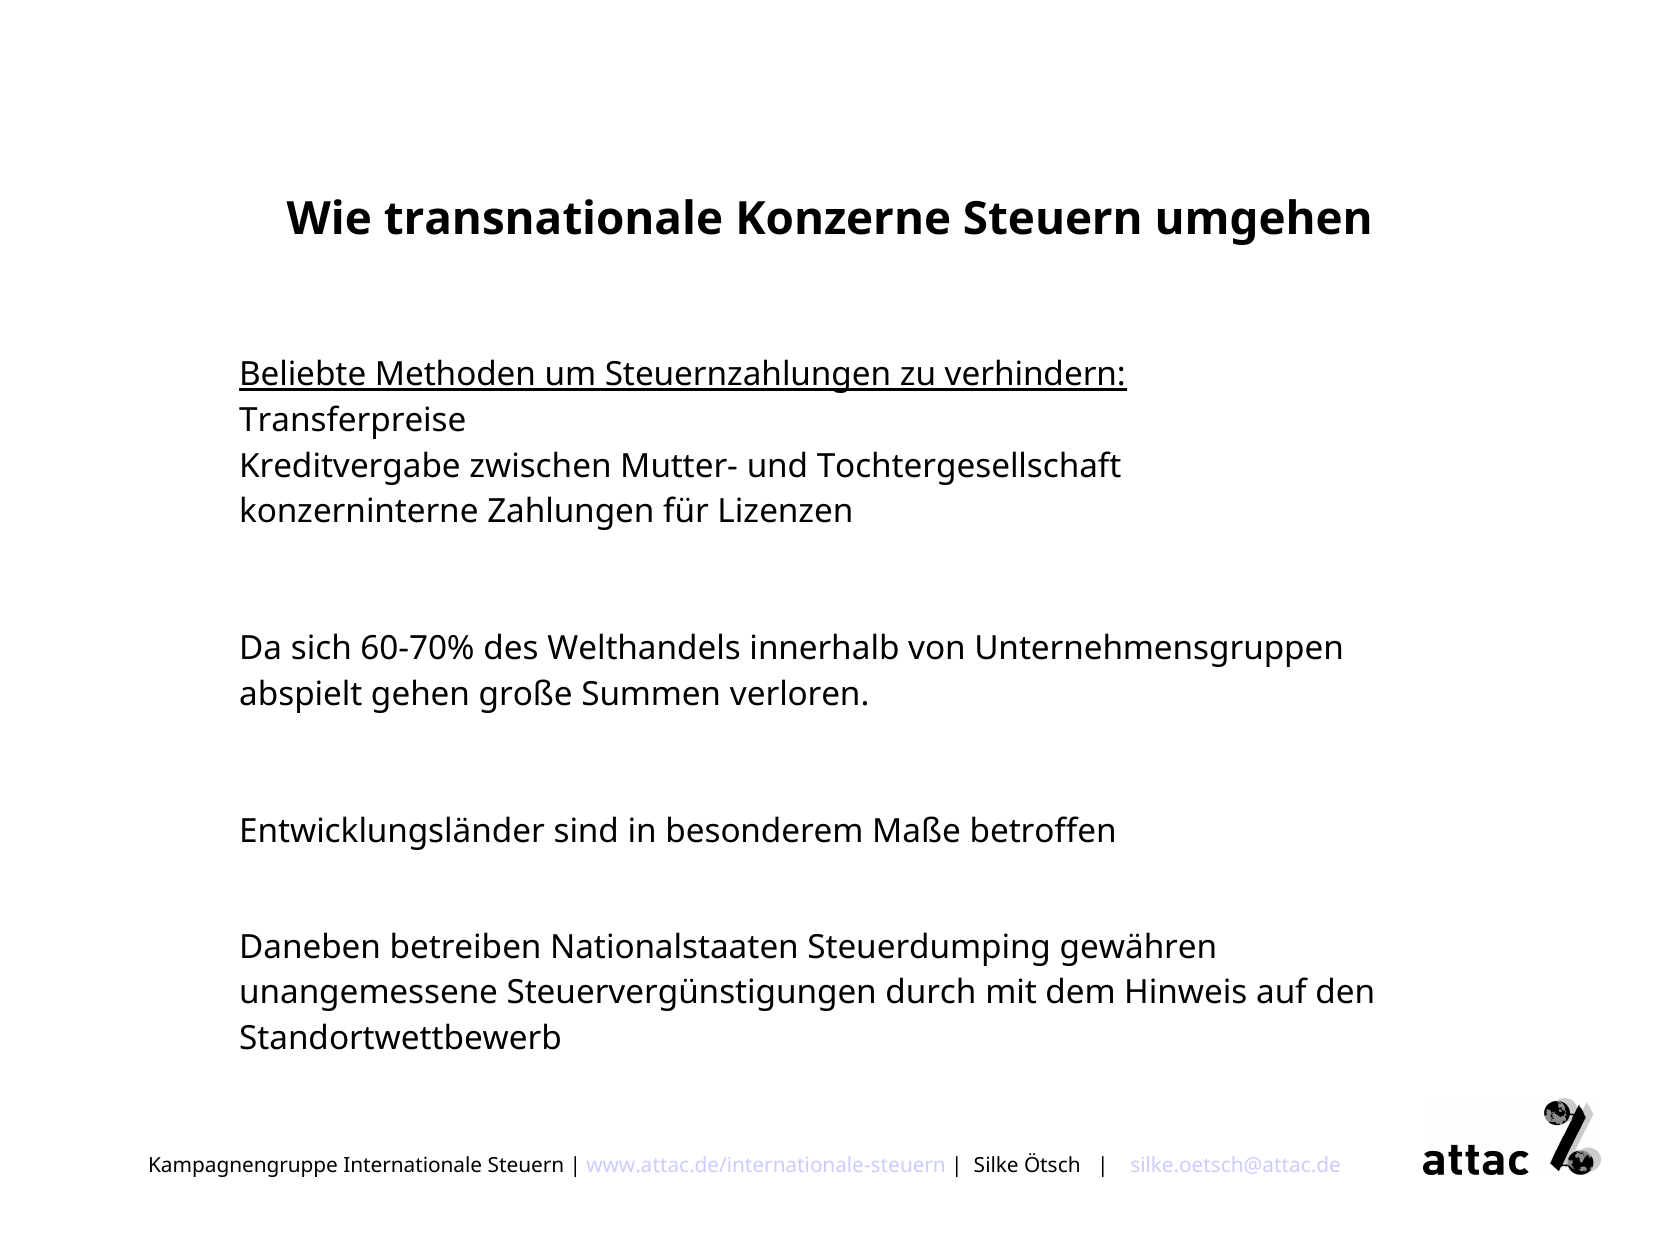

Wie transnationale Konzerne Steuern umgehen
Beliebte Methoden um Steuernzahlungen zu verhindern:
Transferpreise
Kreditvergabe zwischen Mutter- und Tochtergesellschaft
konzerninterne Zahlungen für Lizenzen
Da sich 60-70% des Welthandels innerhalb von Unternehmensgruppen abspielt gehen große Summen verloren.
Entwicklungsländer sind in besonderem Maße betroffen
Daneben betreiben Nationalstaaten Steuerdumping gewähren unangemessene Steuervergünstigungen durch mit dem Hinweis auf den Standortwettbewerb
Kampagnengruppe Internationale Steuern | www.attac.de/internationale-steuern | Silke Ötsch | silke.oetsch@attac.de